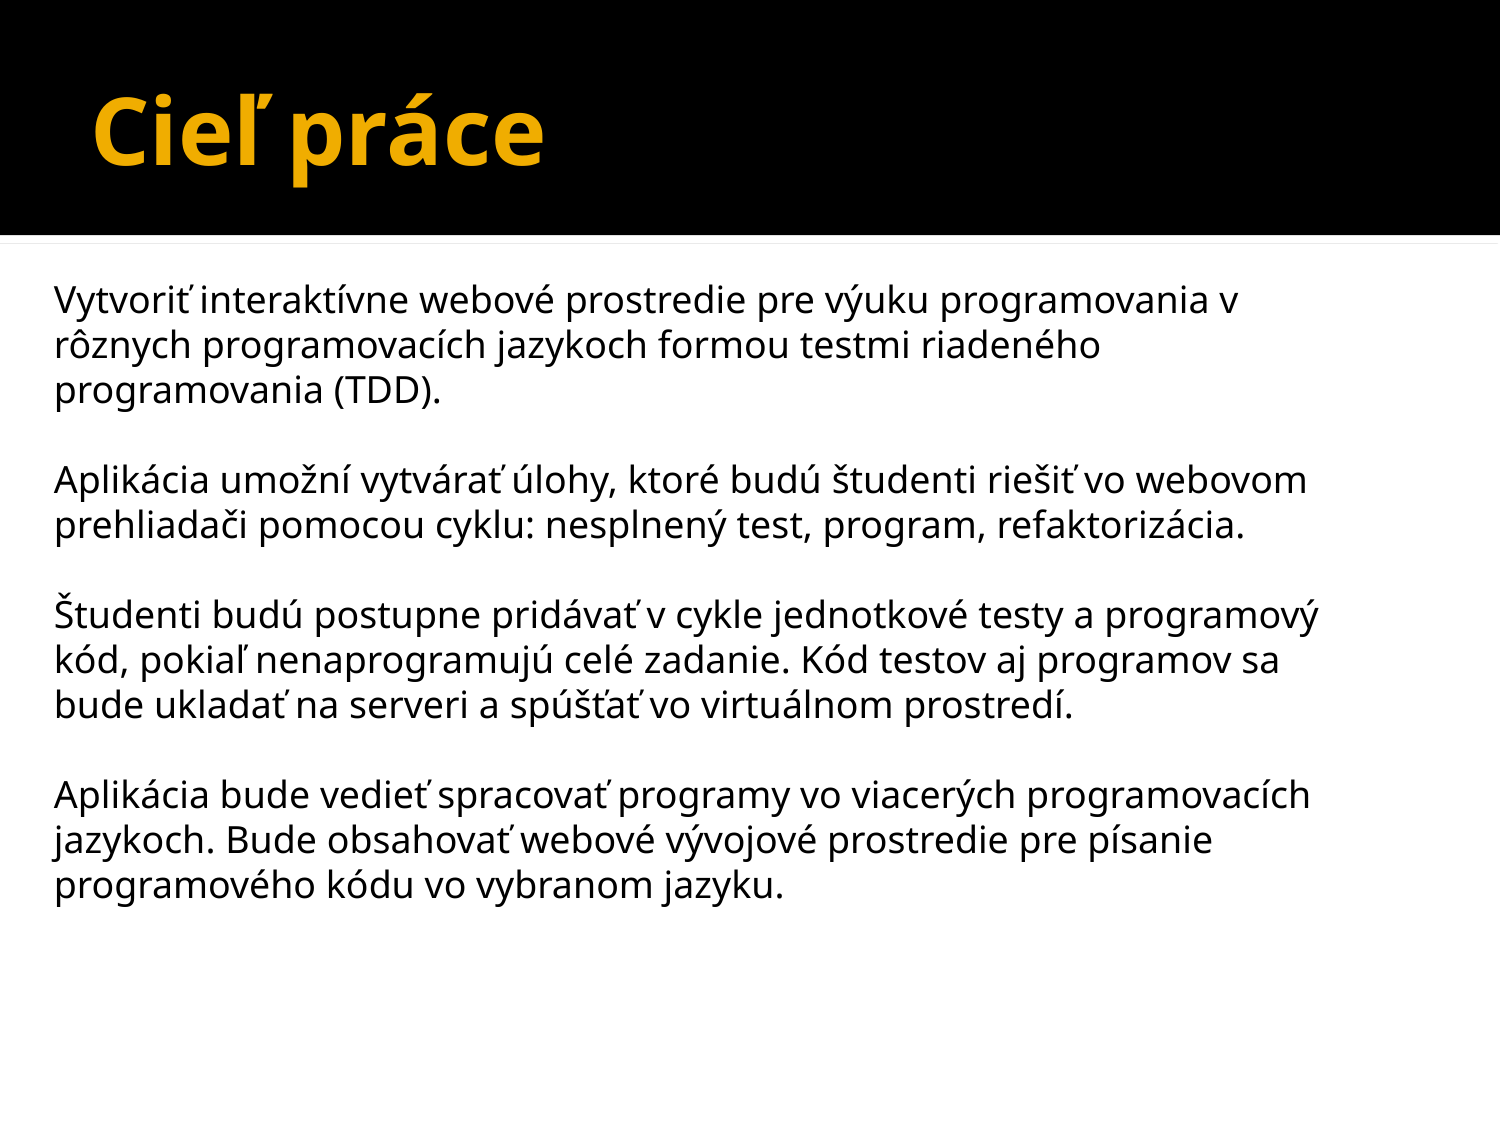

# Cieľ práce
Vytvoriť interaktívne webové prostredie pre výuku programovania v rôznych programovacích jazykoch formou testmi riadeného programovania (TDD).
Aplikácia umožní vytvárať úlohy, ktoré budú študenti riešiť vo webovom prehliadači pomocou cyklu: nesplnený test, program, refaktorizácia.
Študenti budú postupne pridávať v cykle jednotkové testy a programový kód, pokiaľ nenaprogramujú celé zadanie. Kód testov aj programov sa bude ukladať na serveri a spúšťať vo virtuálnom prostredí.
Aplikácia bude vedieť spracovať programy vo viacerých programovacích jazykoch. Bude obsahovať webové vývojové prostredie pre písanie programového kódu vo vybranom jazyku.